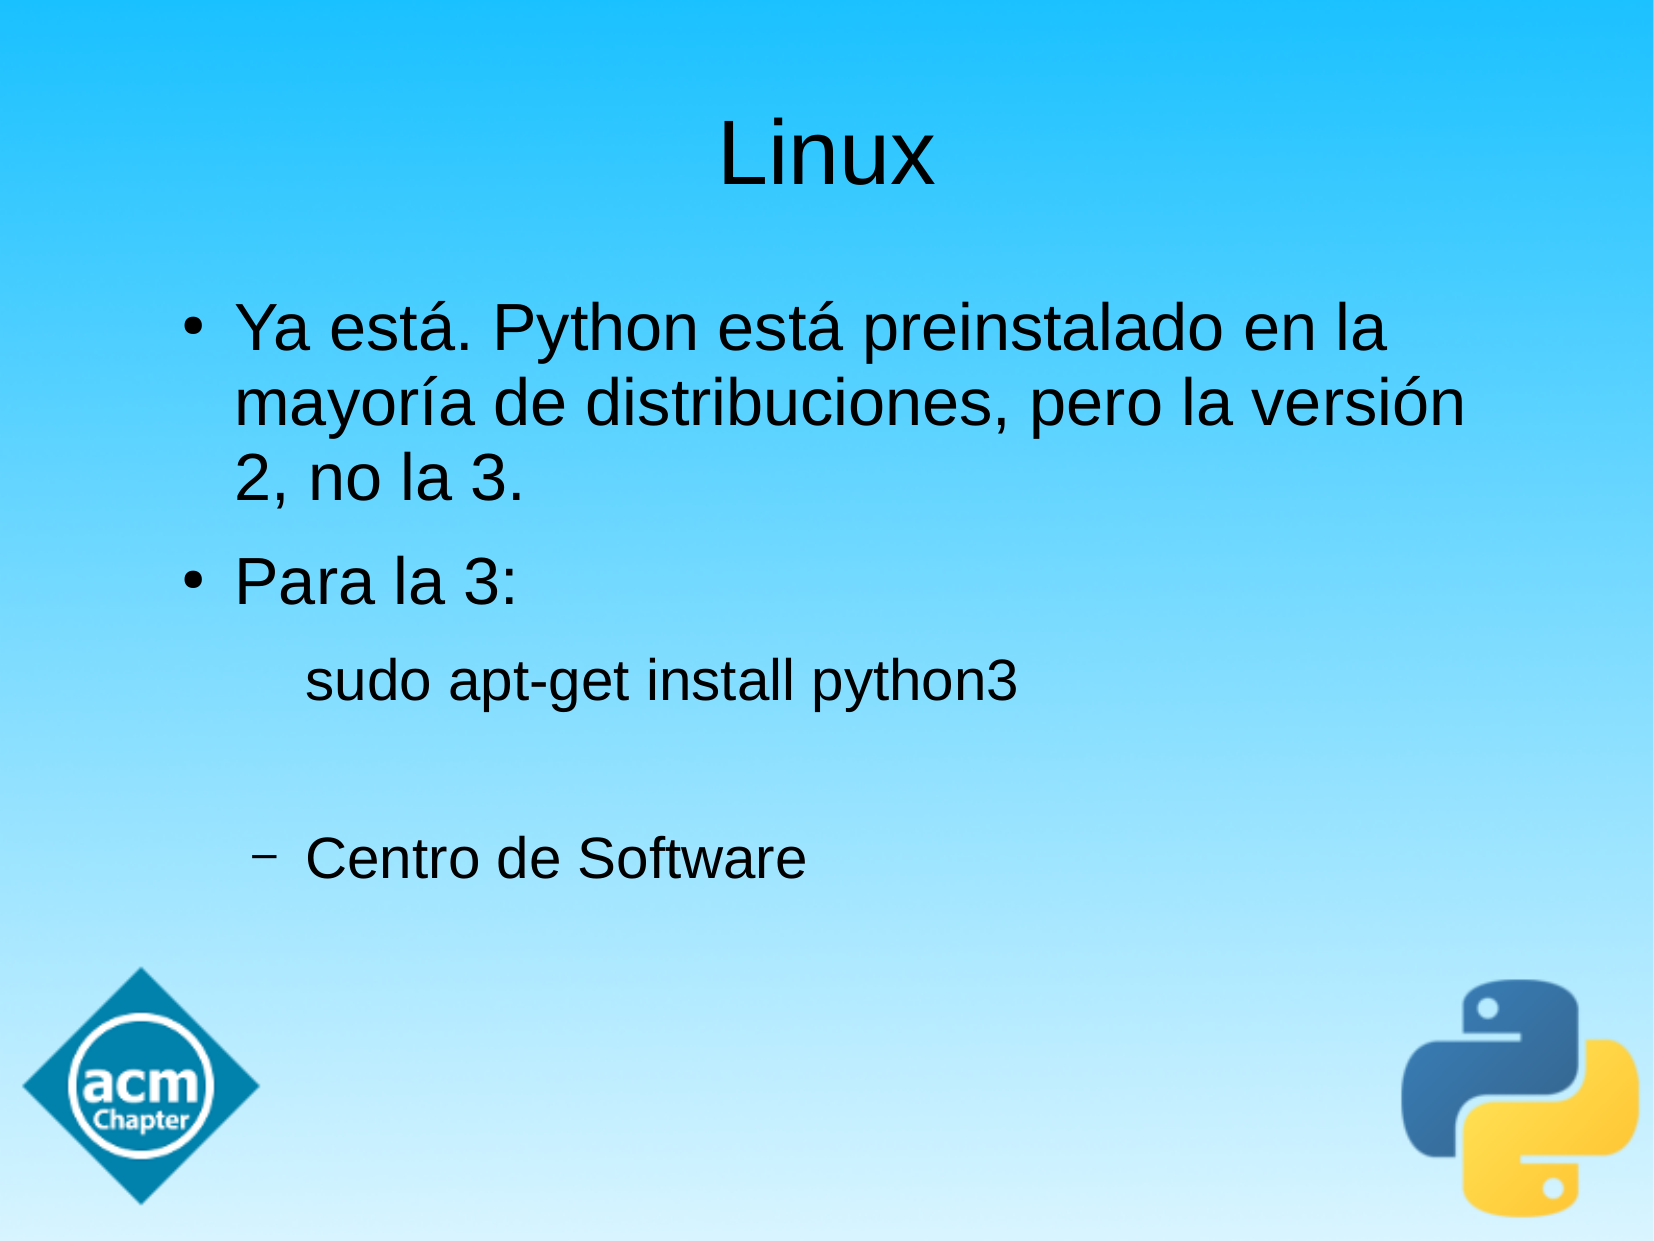

# Linux
Ya está. Python está preinstalado en la mayoría de distribuciones, pero la versión 2, no la 3.
Para la 3:
sudo apt-get install python3
Centro de Software